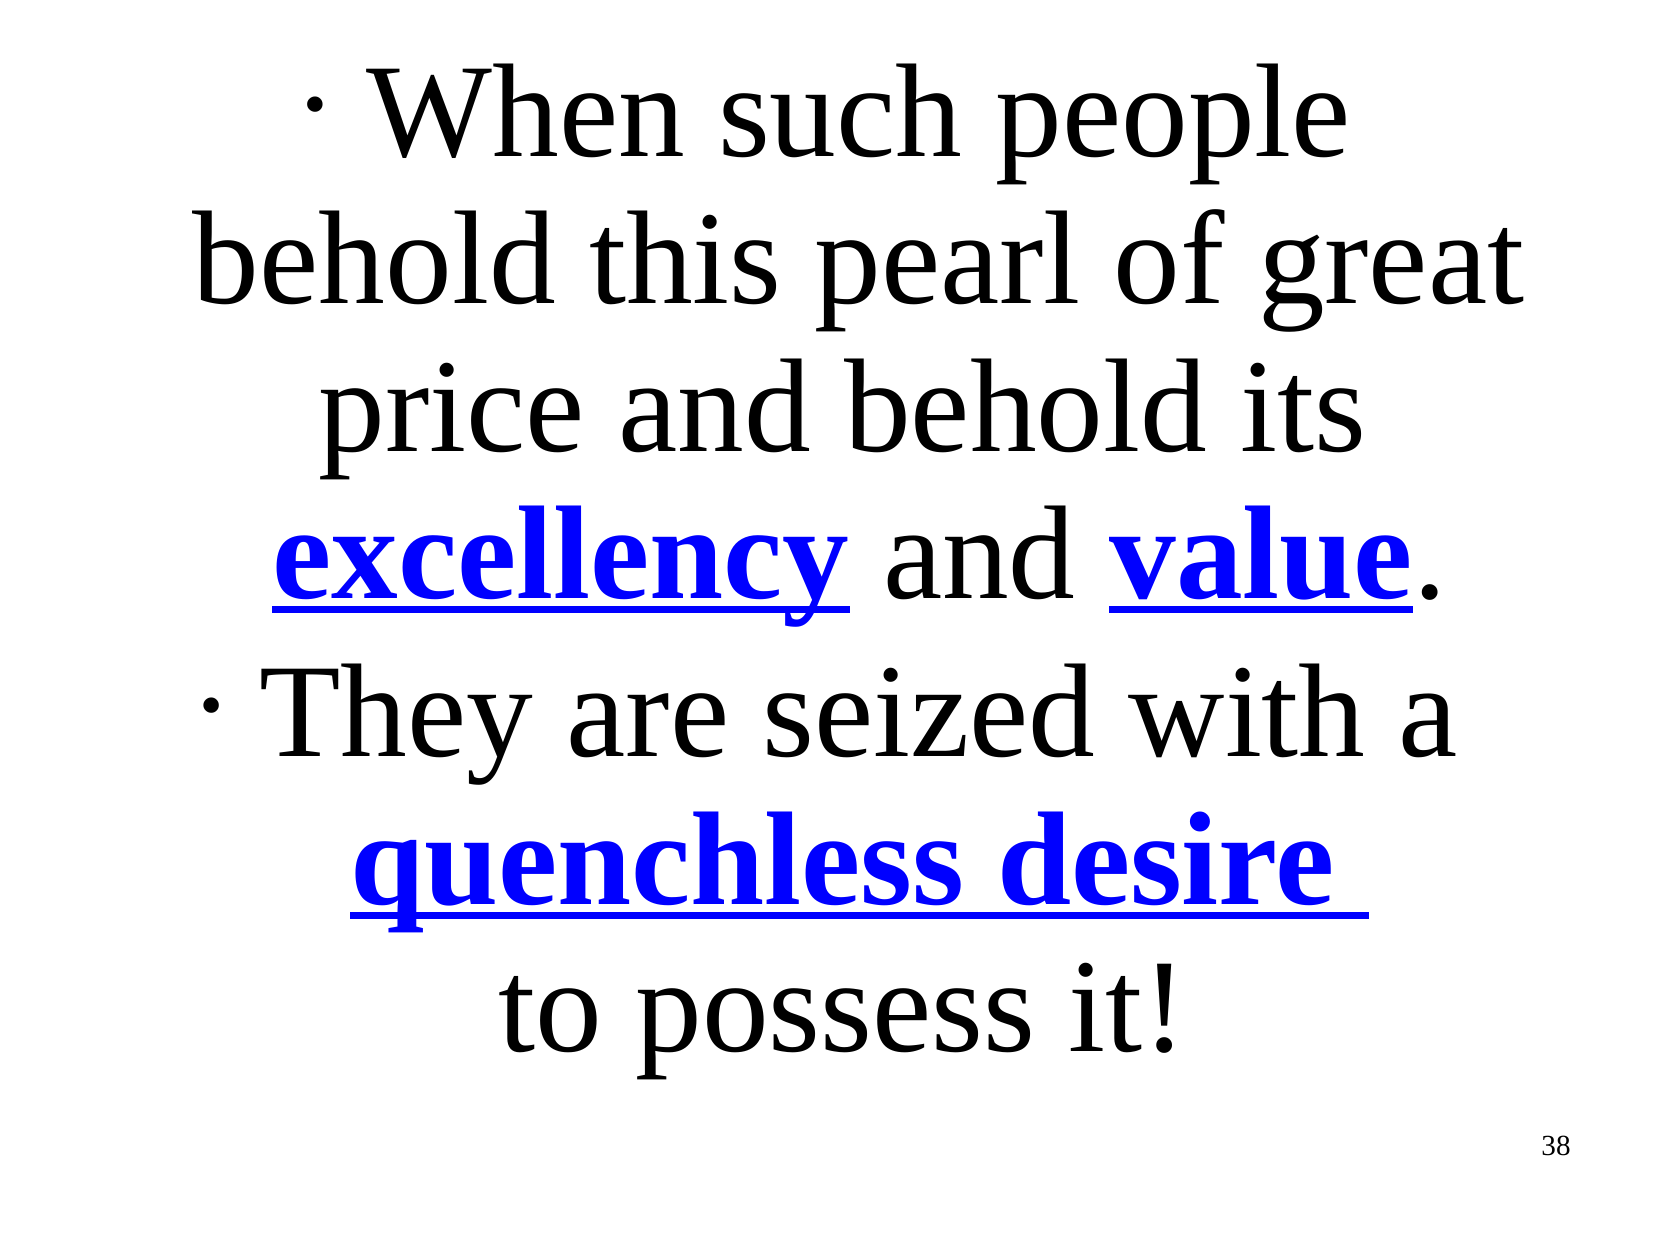

# When such people behold this pearl of great price and behold its excellency and value.
They are seized with a quenchless desire
to possess it!
38